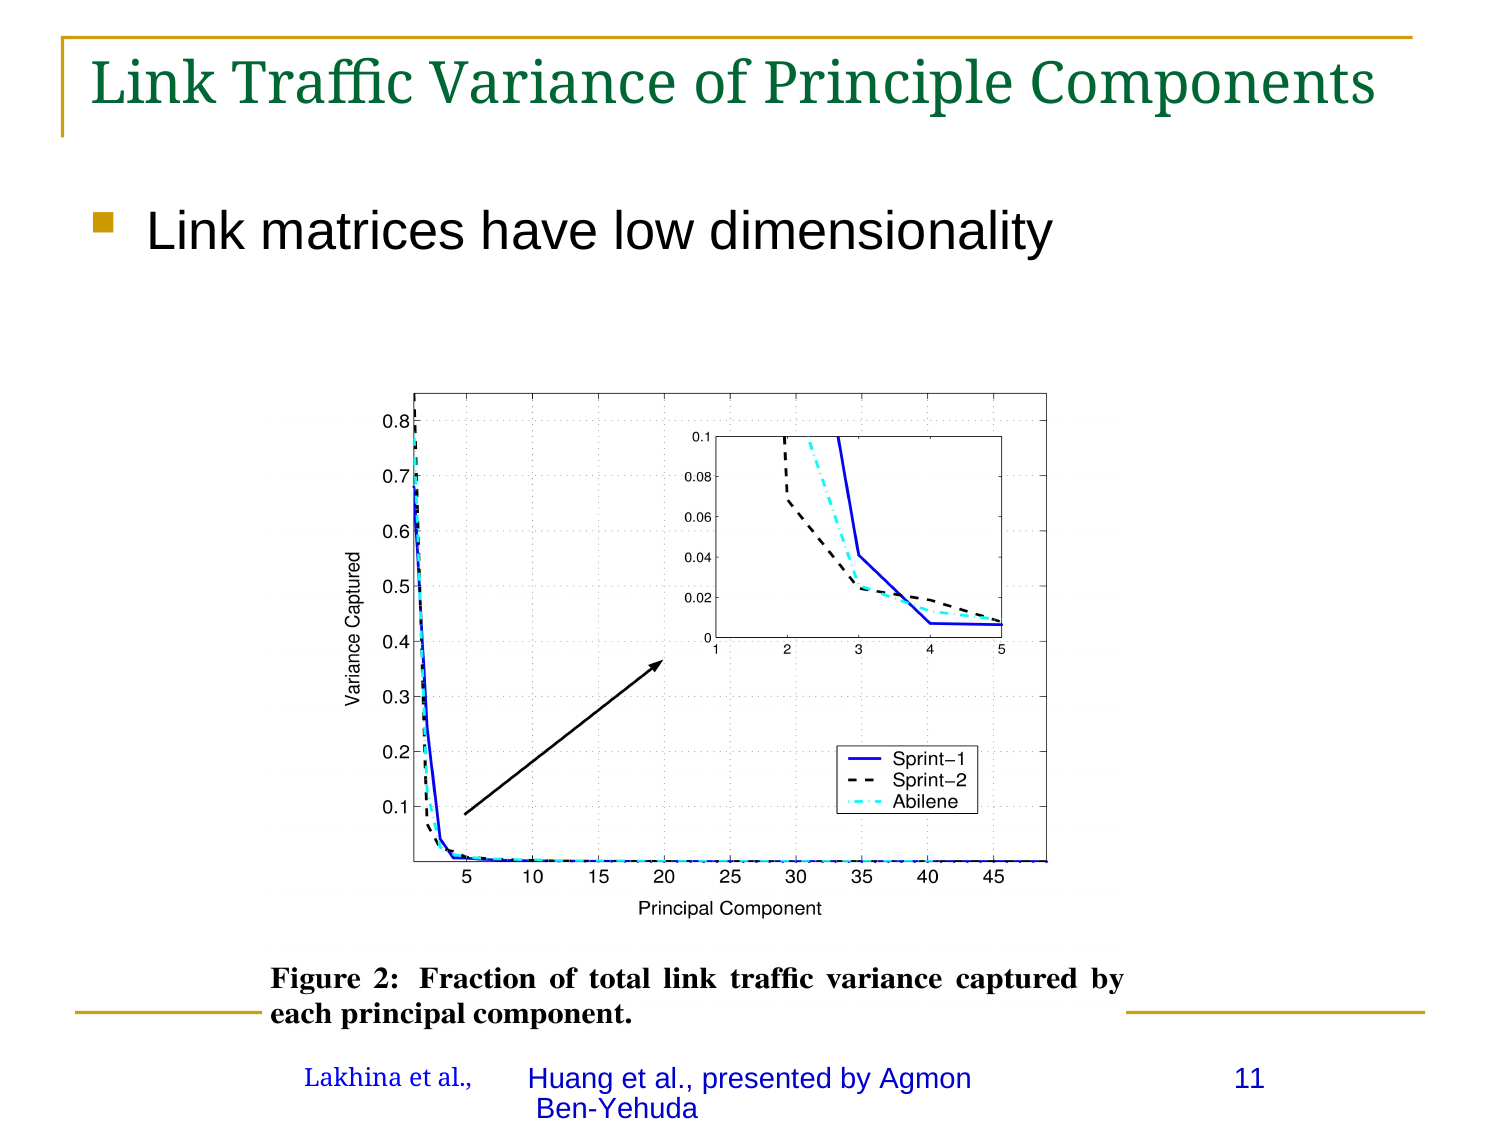

# Link Traffic Variance of Principle Components
Link matrices have low dimensionality
Huang et al., presented by Agmon Ben-Yehuda
11
Lakhina et al.,